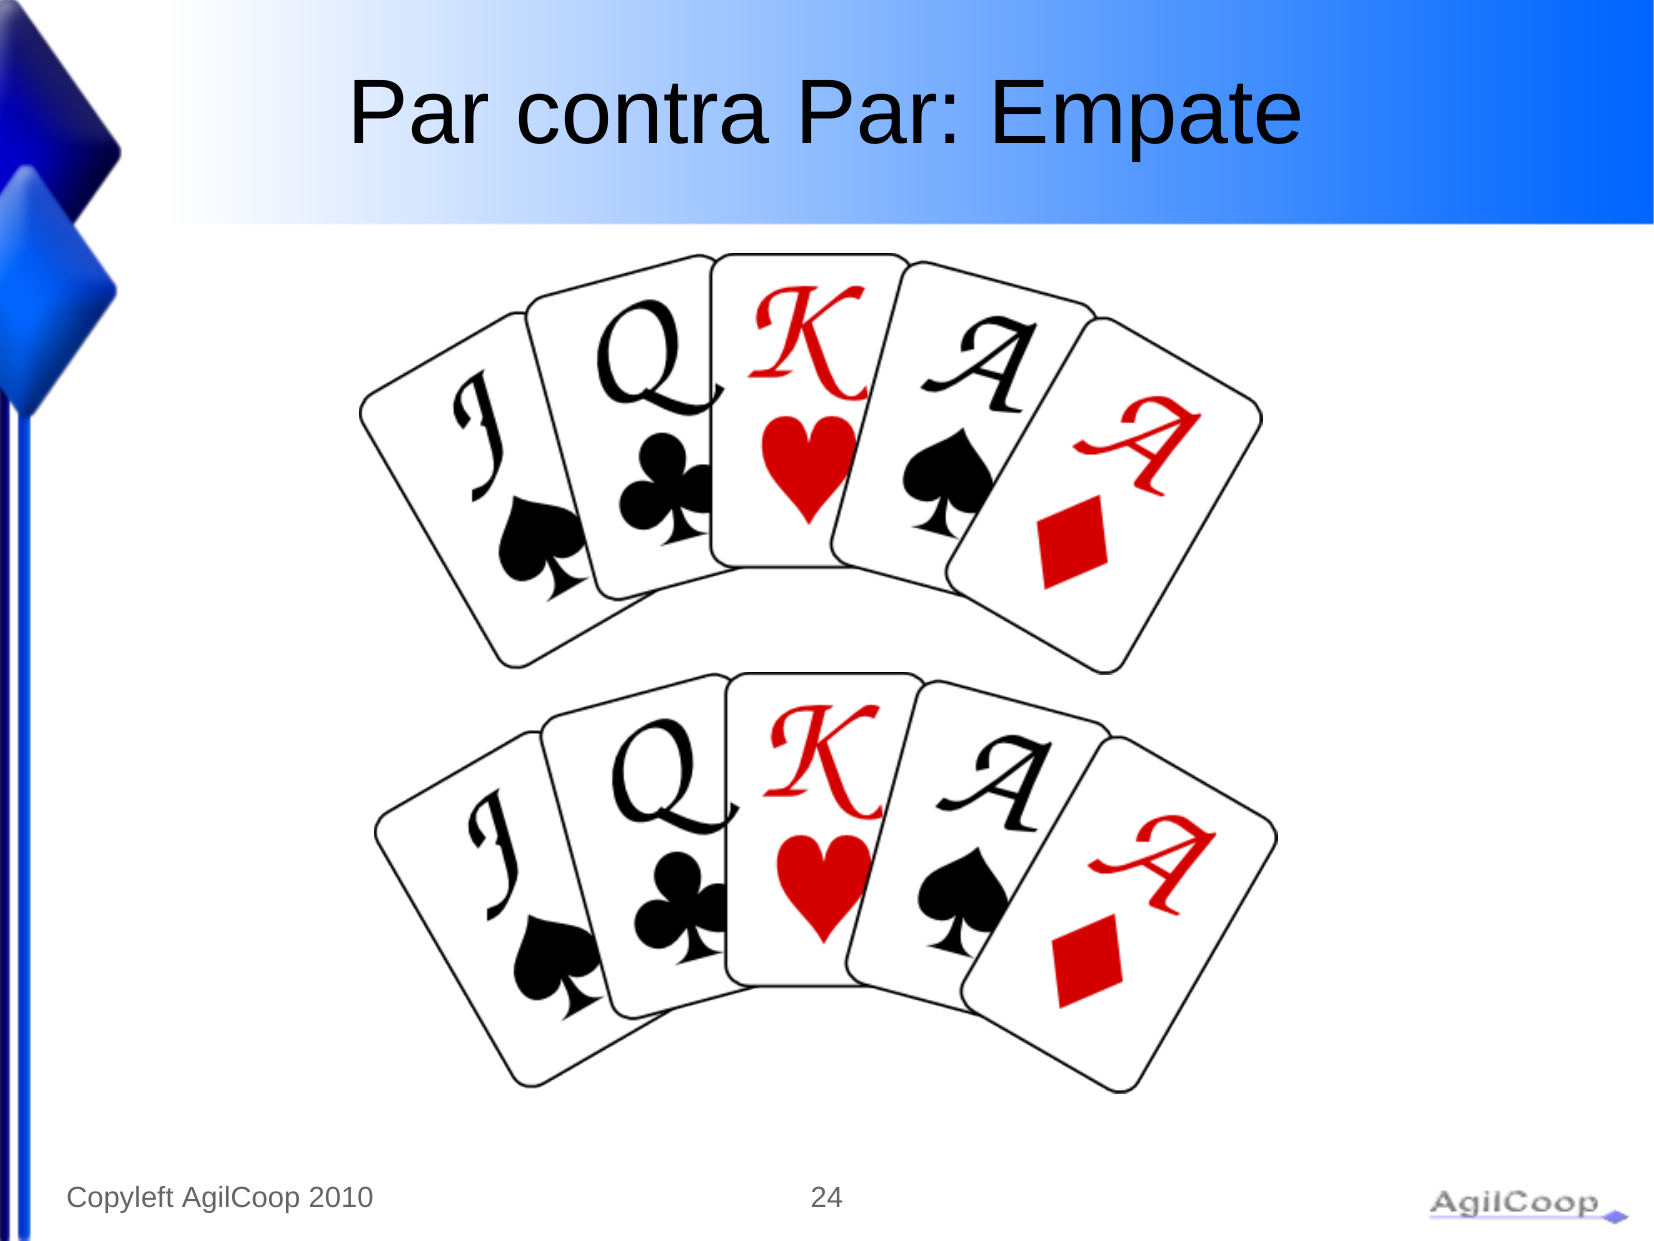

# Par contra Par: Empate
Copyleft AgilCoop 2010
24